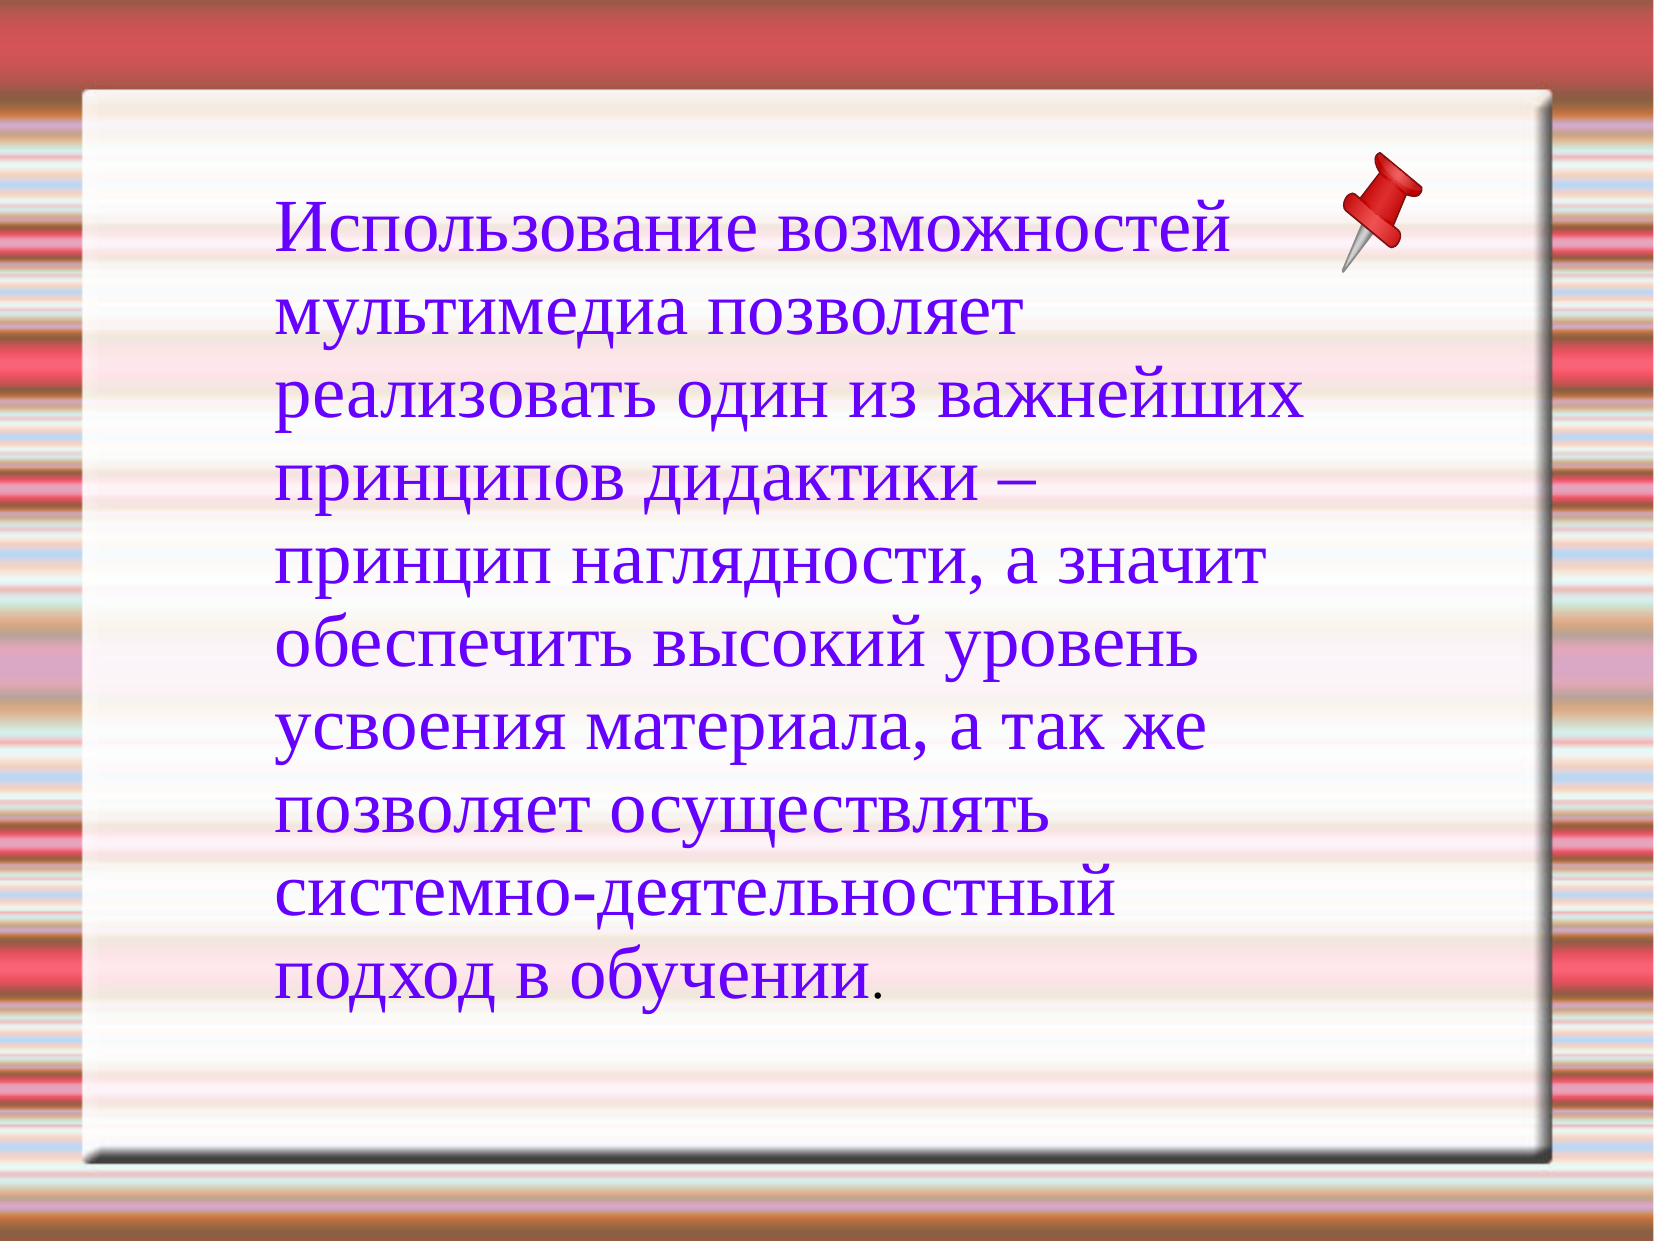

Использование возможностей мультимедиа позволяет реализовать один из важнейших принципов дидактики – принцип наглядности, а значит обеспечить высокий уровень усвоения материала, а так же позволяет осуществлять системно-деятельностный подход в обучении.